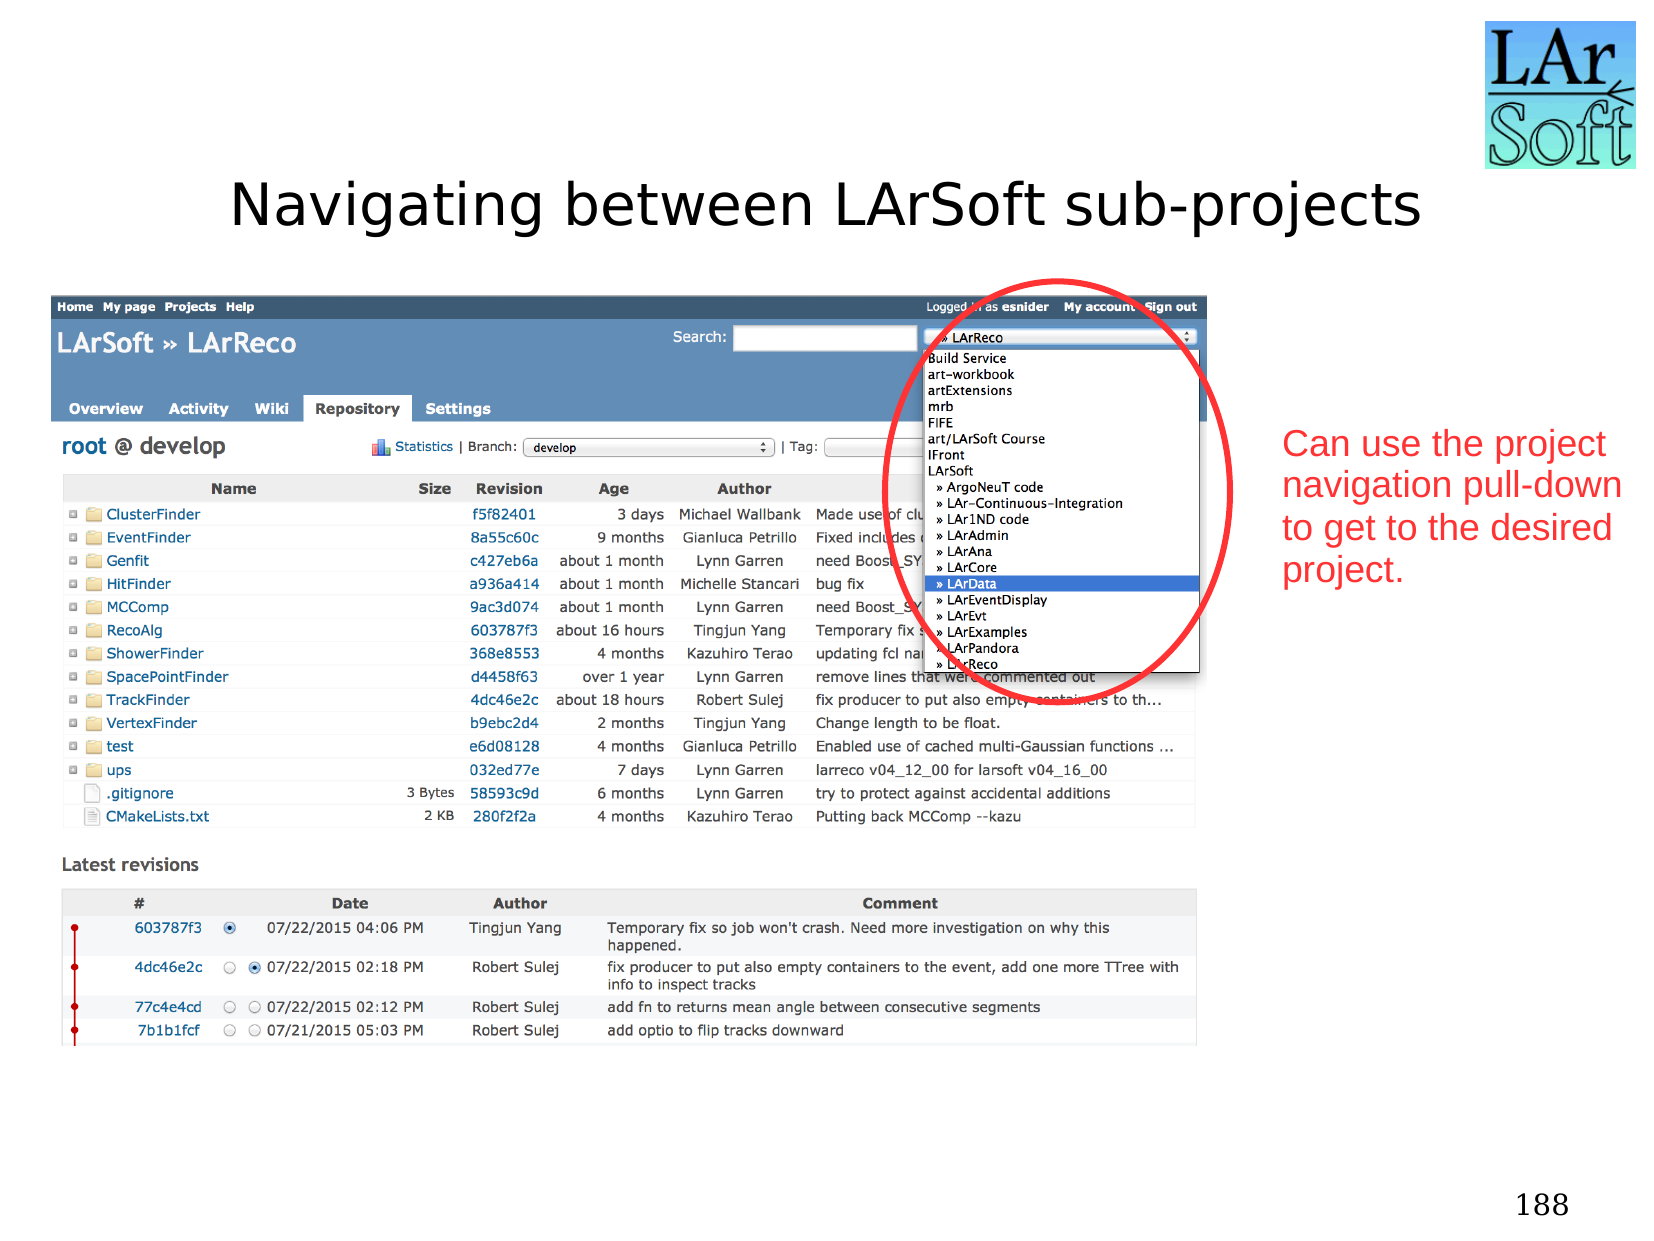

# Navigating between LArSoft sub-projects
Can use the project
navigation pull-down
to get to the desired
project.
188